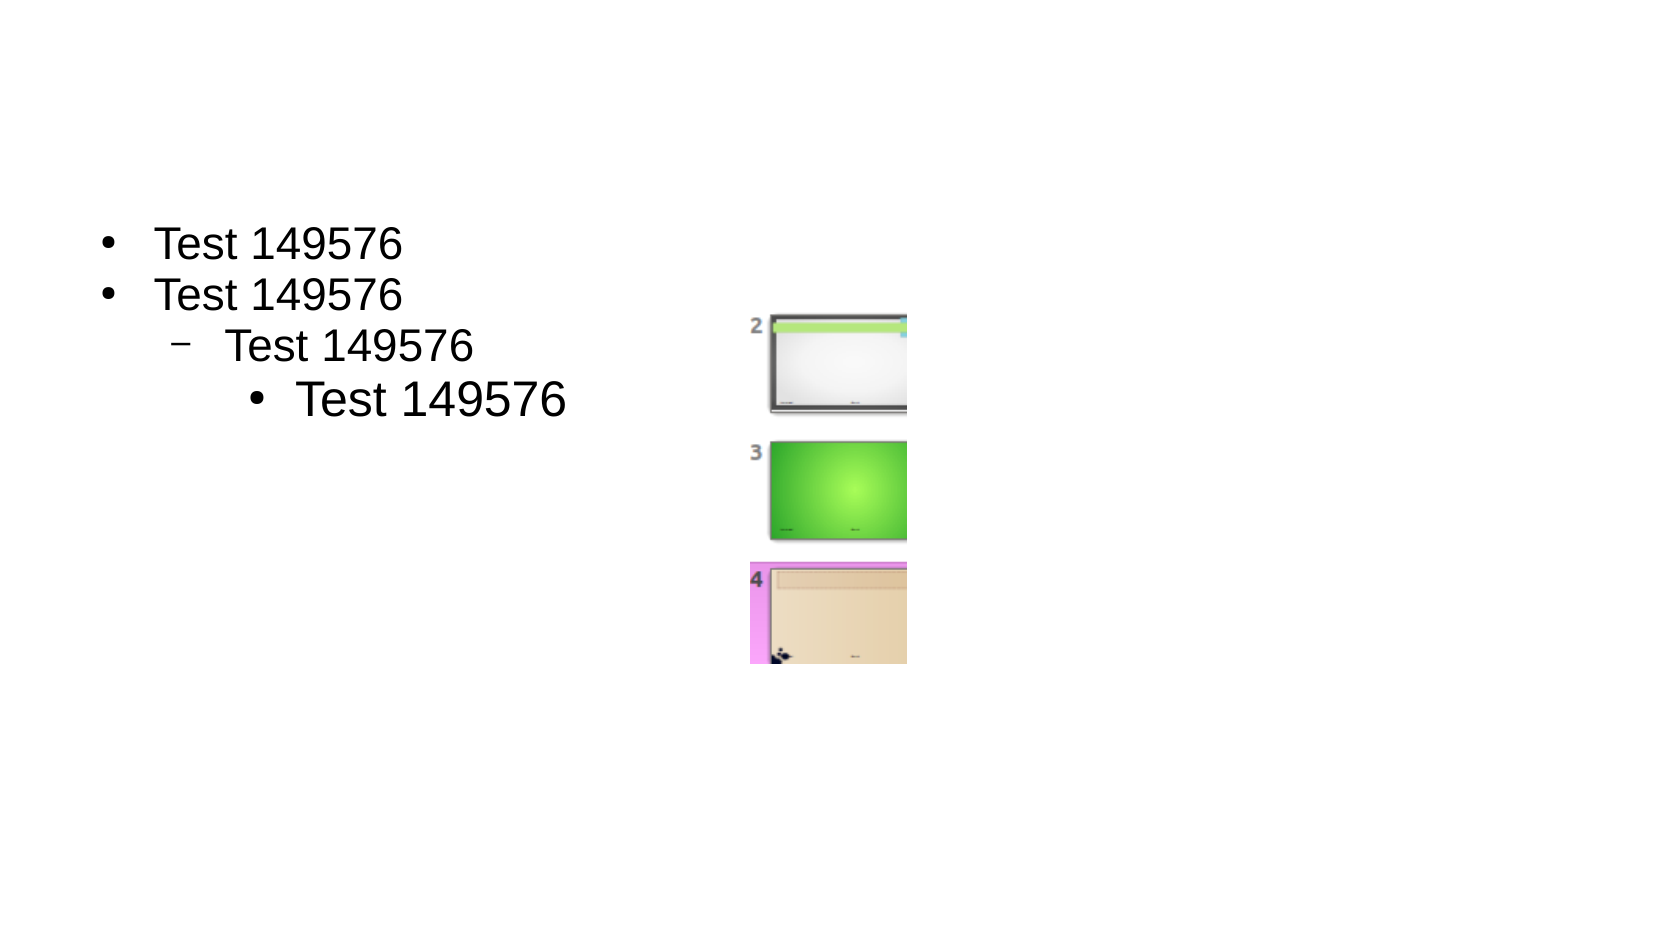

Test 149576
Test 149576
Test 149576
Test 149576
#